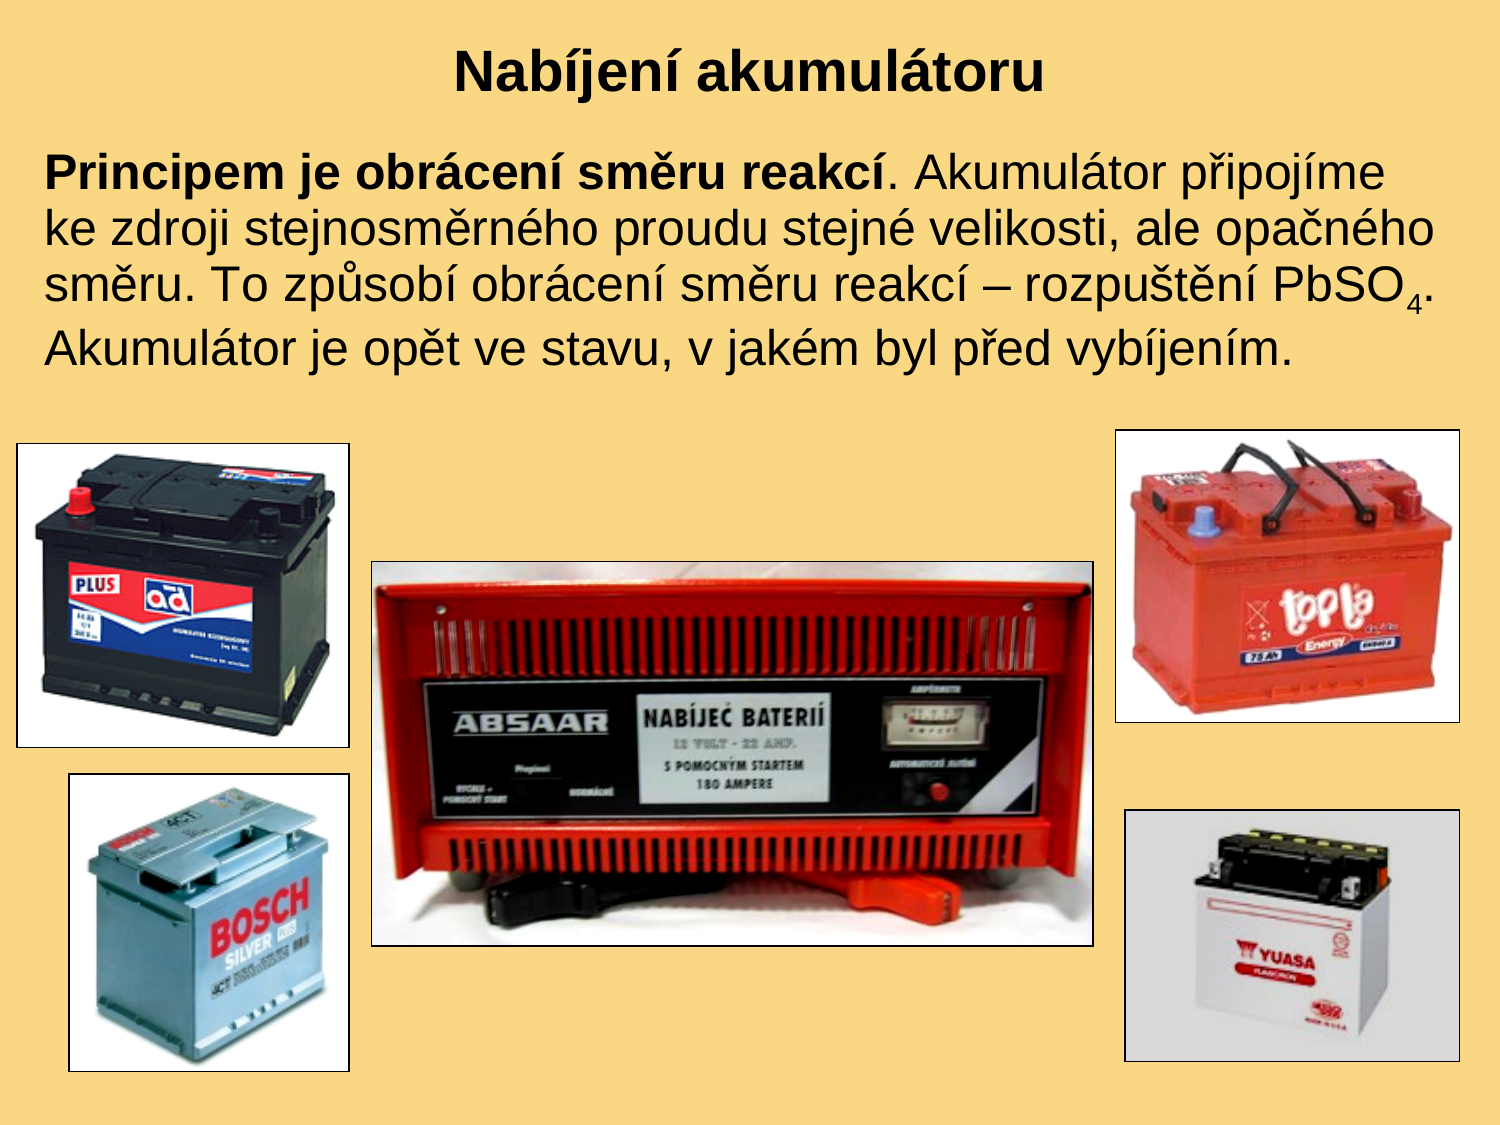

Nabíjení akumulátoru
Principem je obrácení směru reakcí. Akumulátor připojíme ke zdroji stejnosměrného proudu stejné velikosti, ale opačného směru. To způsobí obrácení směru reakcí – rozpuštění PbSO4. Akumulátor je opět ve stavu, v jakém byl před vybíjením.